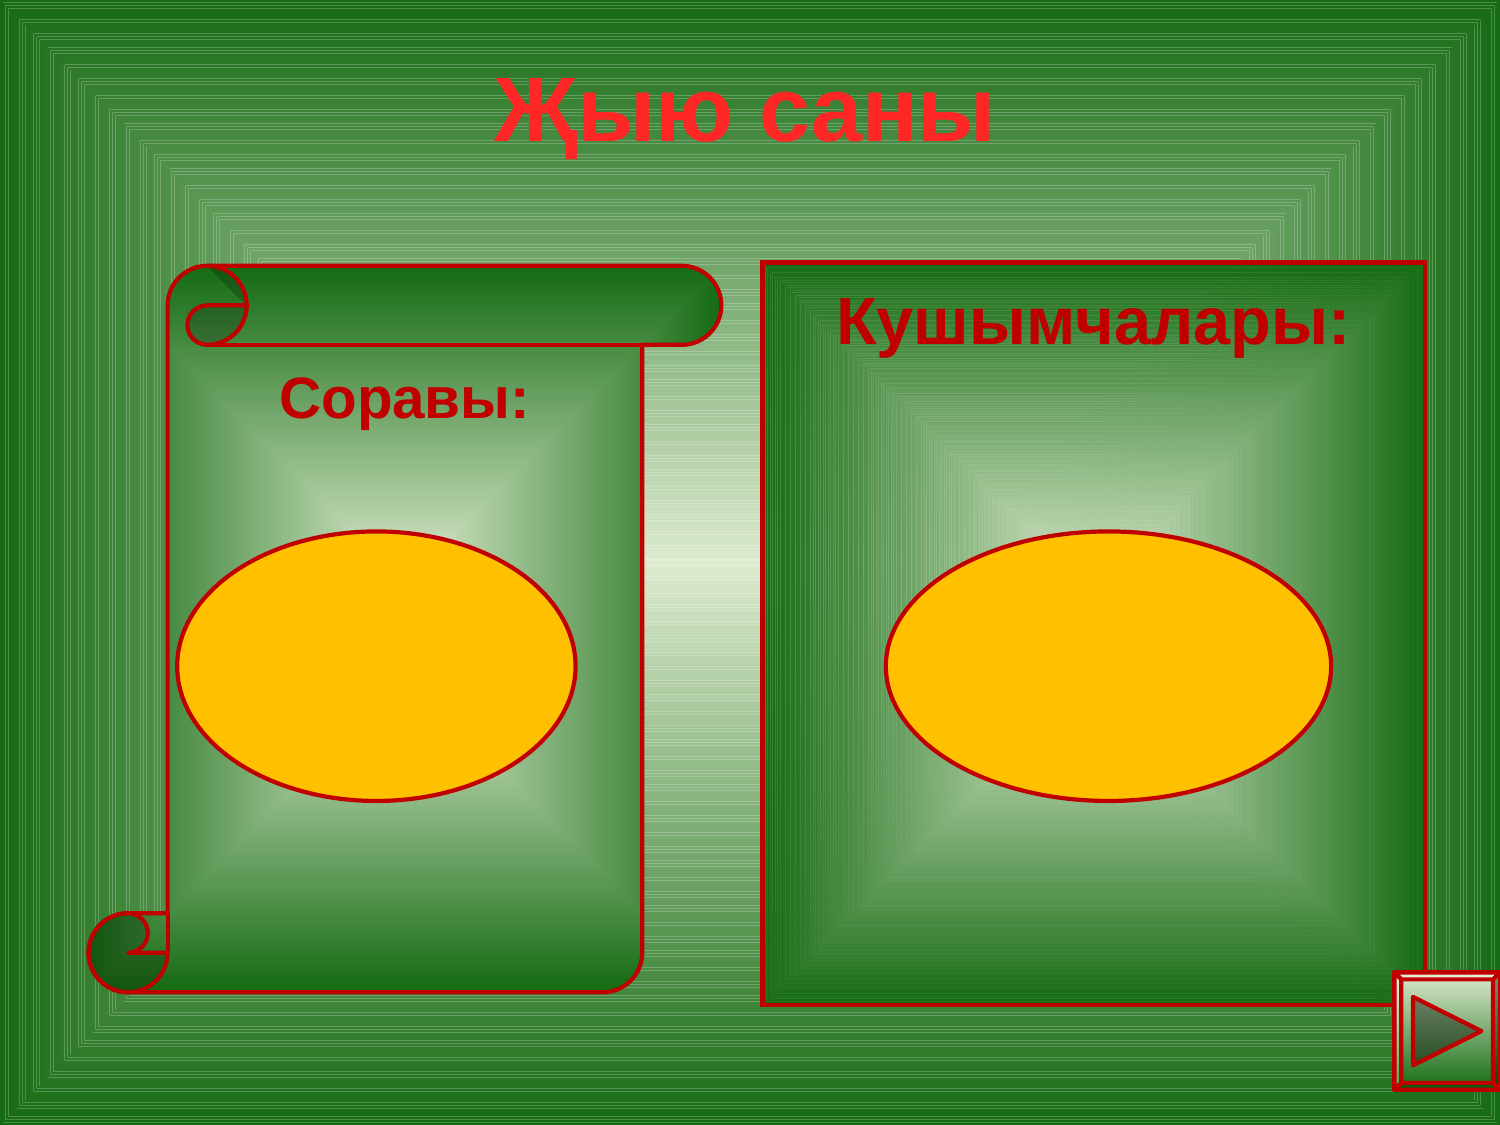

# Җыю саны
Кушымчалары:
-ау/-әү
Соравы:
Ничәү?